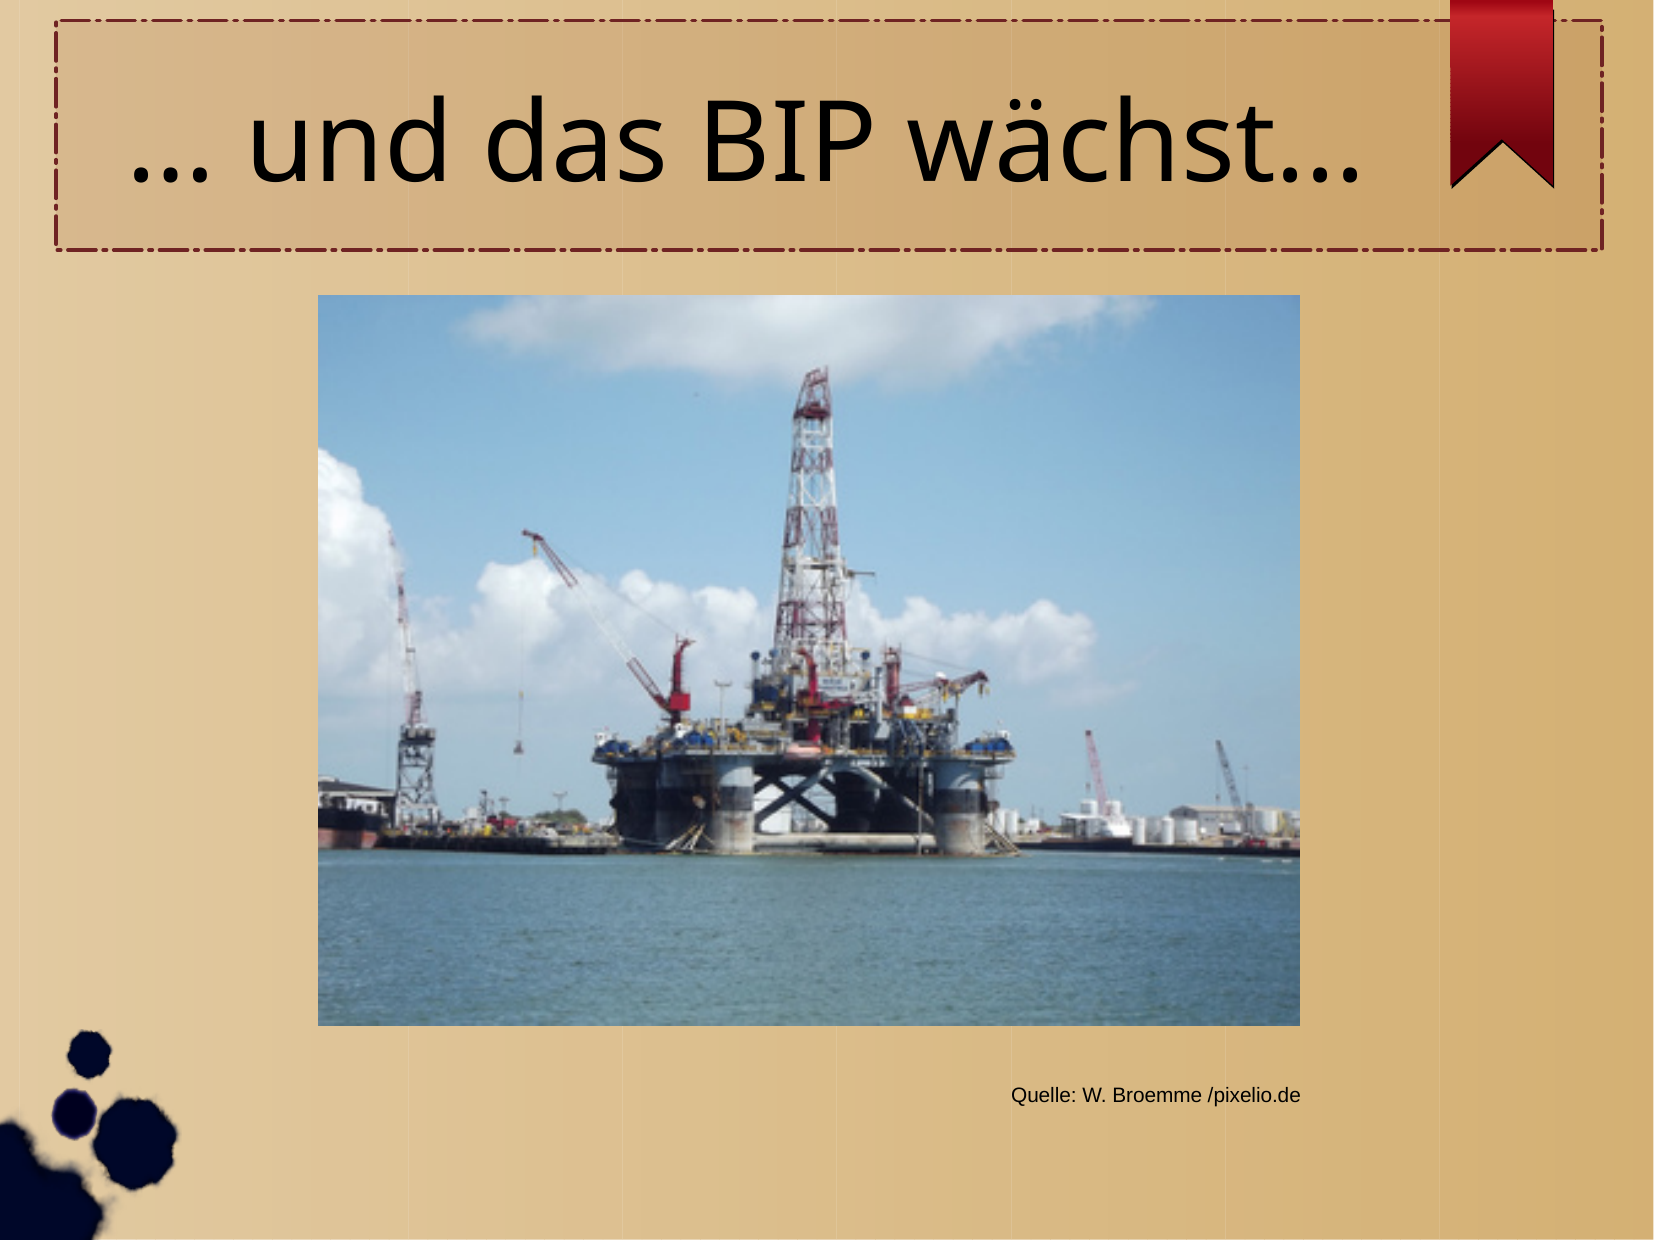

# … und das BIP wächst...
 Quelle: W. Broemme /pixelio.de